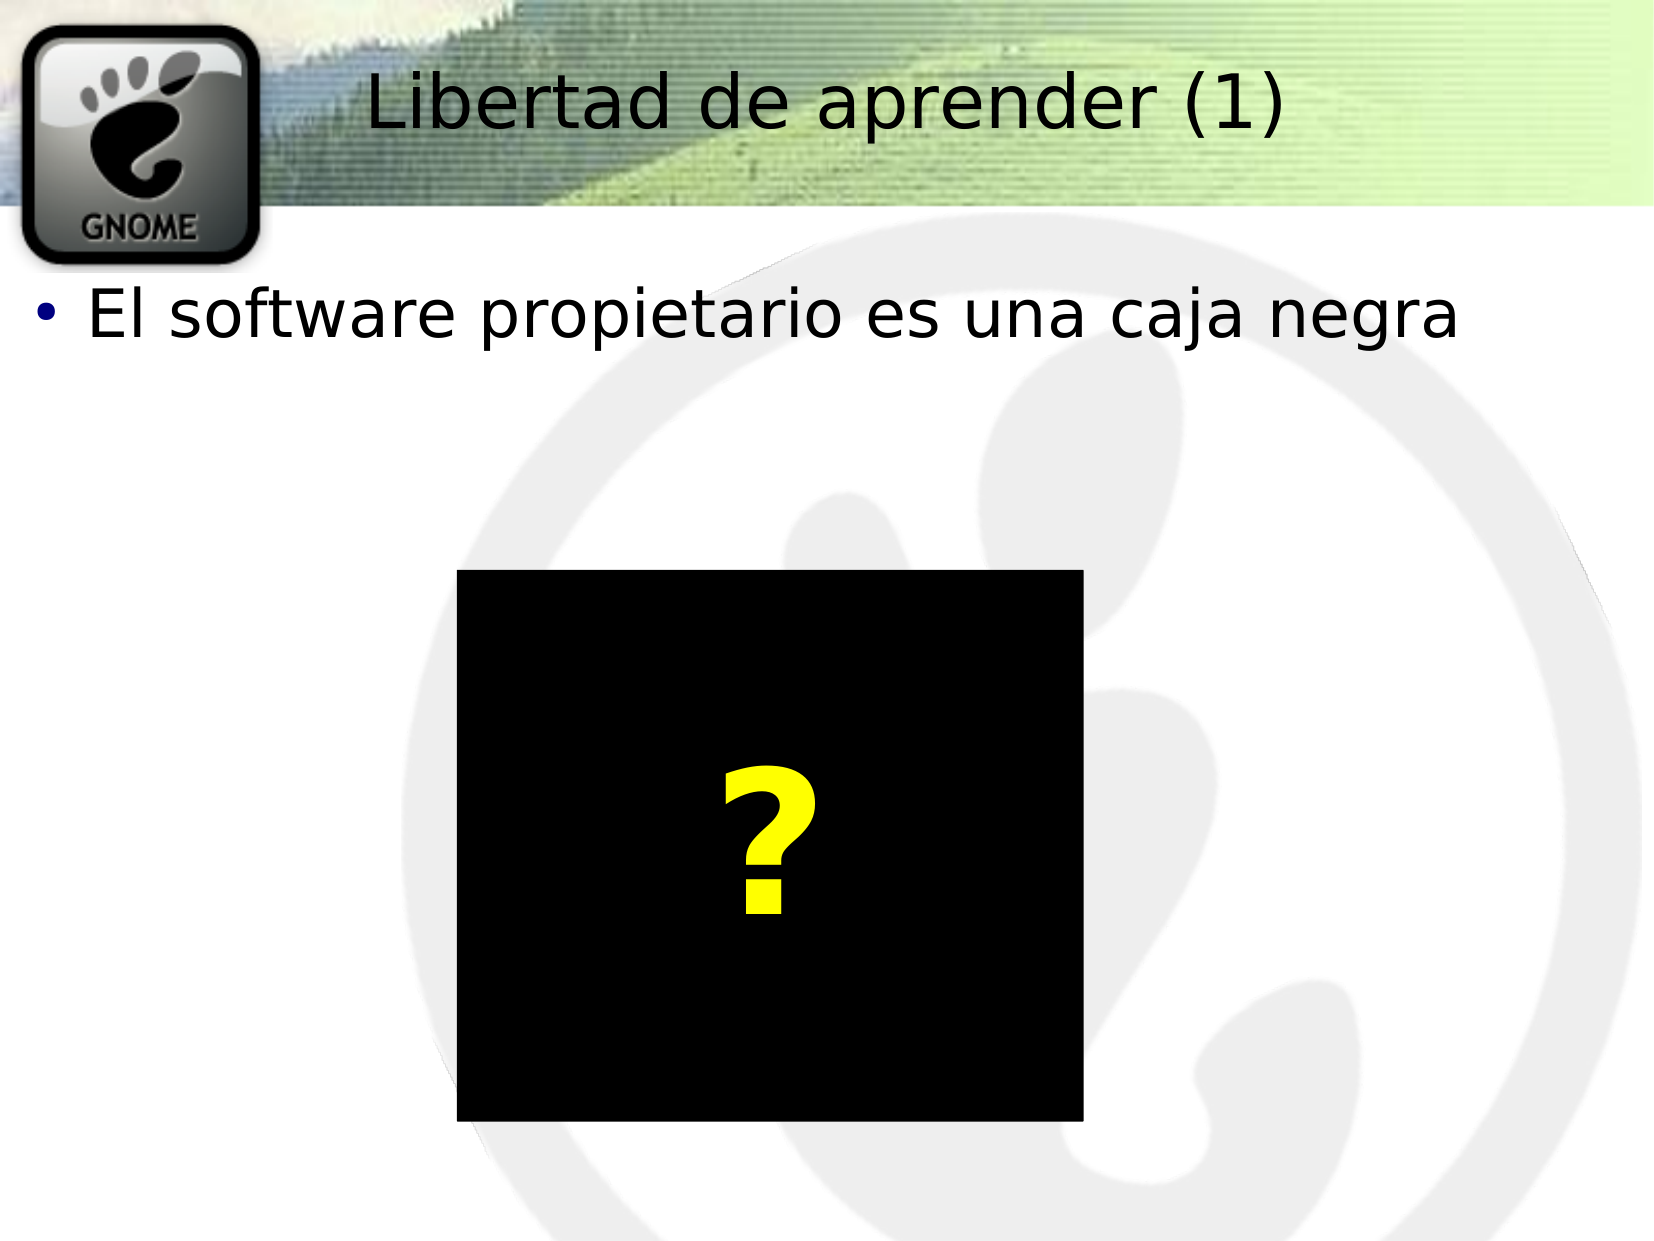

# Libertad de aprender (1)
El software propietario es una caja negra
?